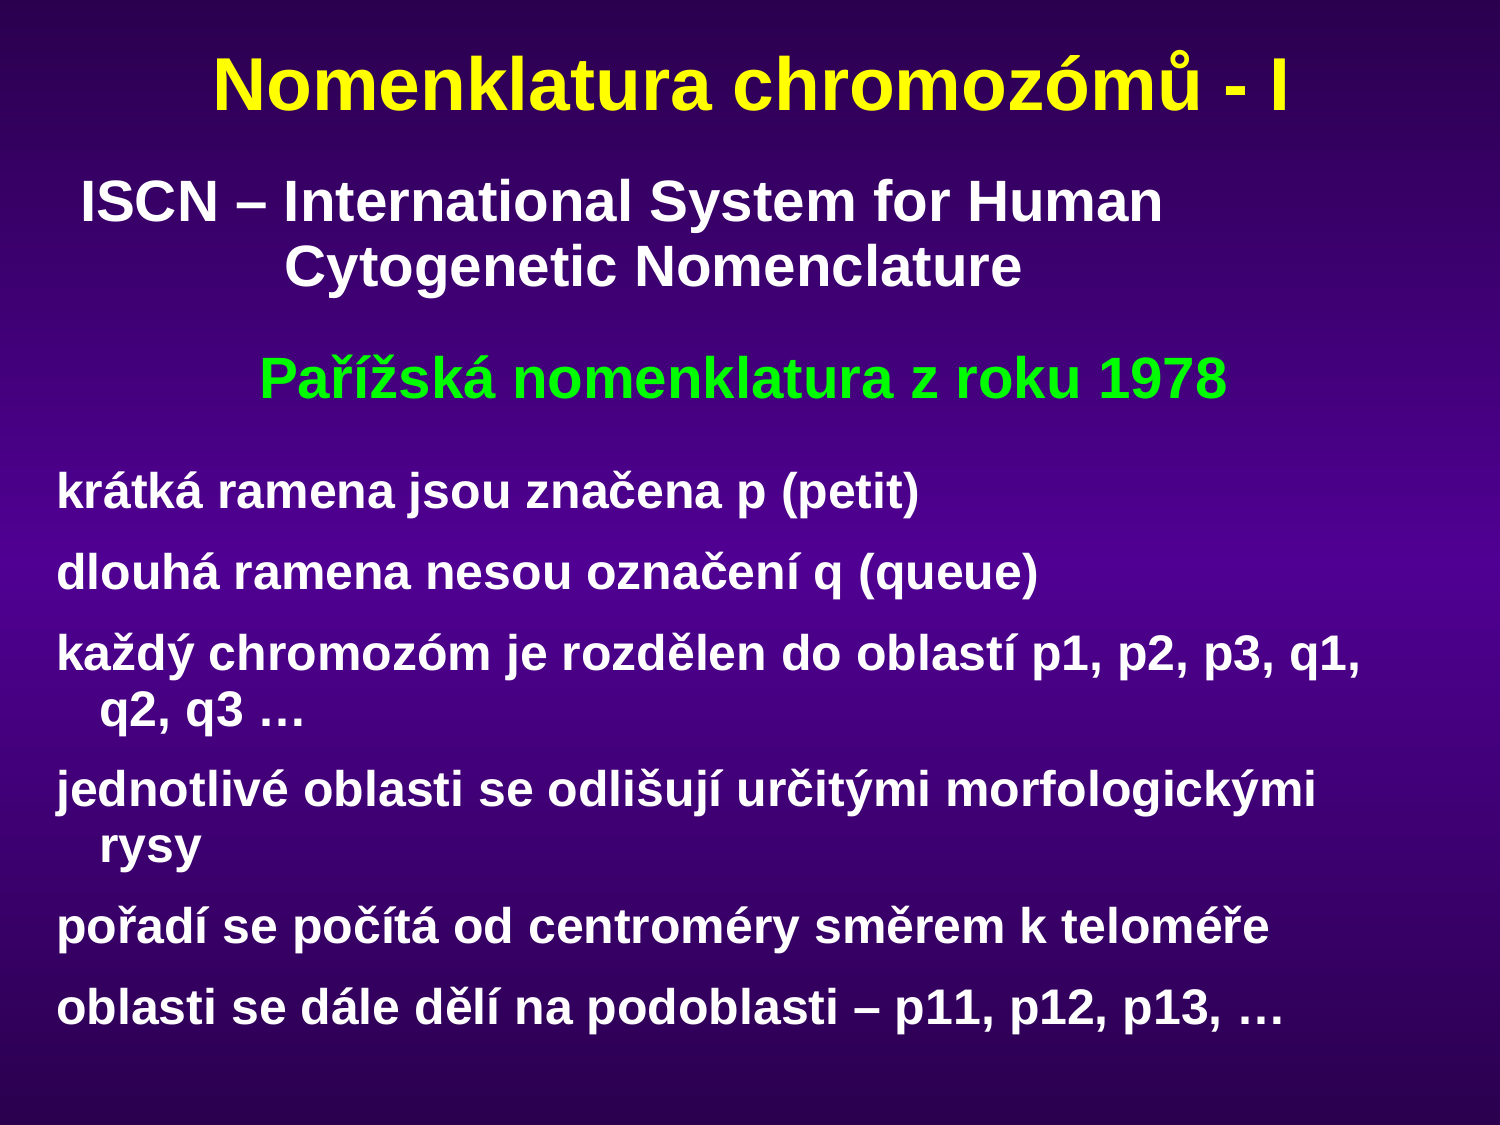

# Nomenklatura chromozómů - I
ISCN – International System for Human Cytogenetic Nomenclature
Pařížská nomenklatura z roku 1978
krátká ramena jsou značena p (petit)
dlouhá ramena nesou označení q (queue)
každý chromozóm je rozdělen do oblastí p1, p2, p3, q1, q2, q3 …
jednotlivé oblasti se odlišují určitými morfologickými rysy
pořadí se počítá od centroméry směrem k teloméře
oblasti se dále dělí na podoblasti – p11, p12, p13, …